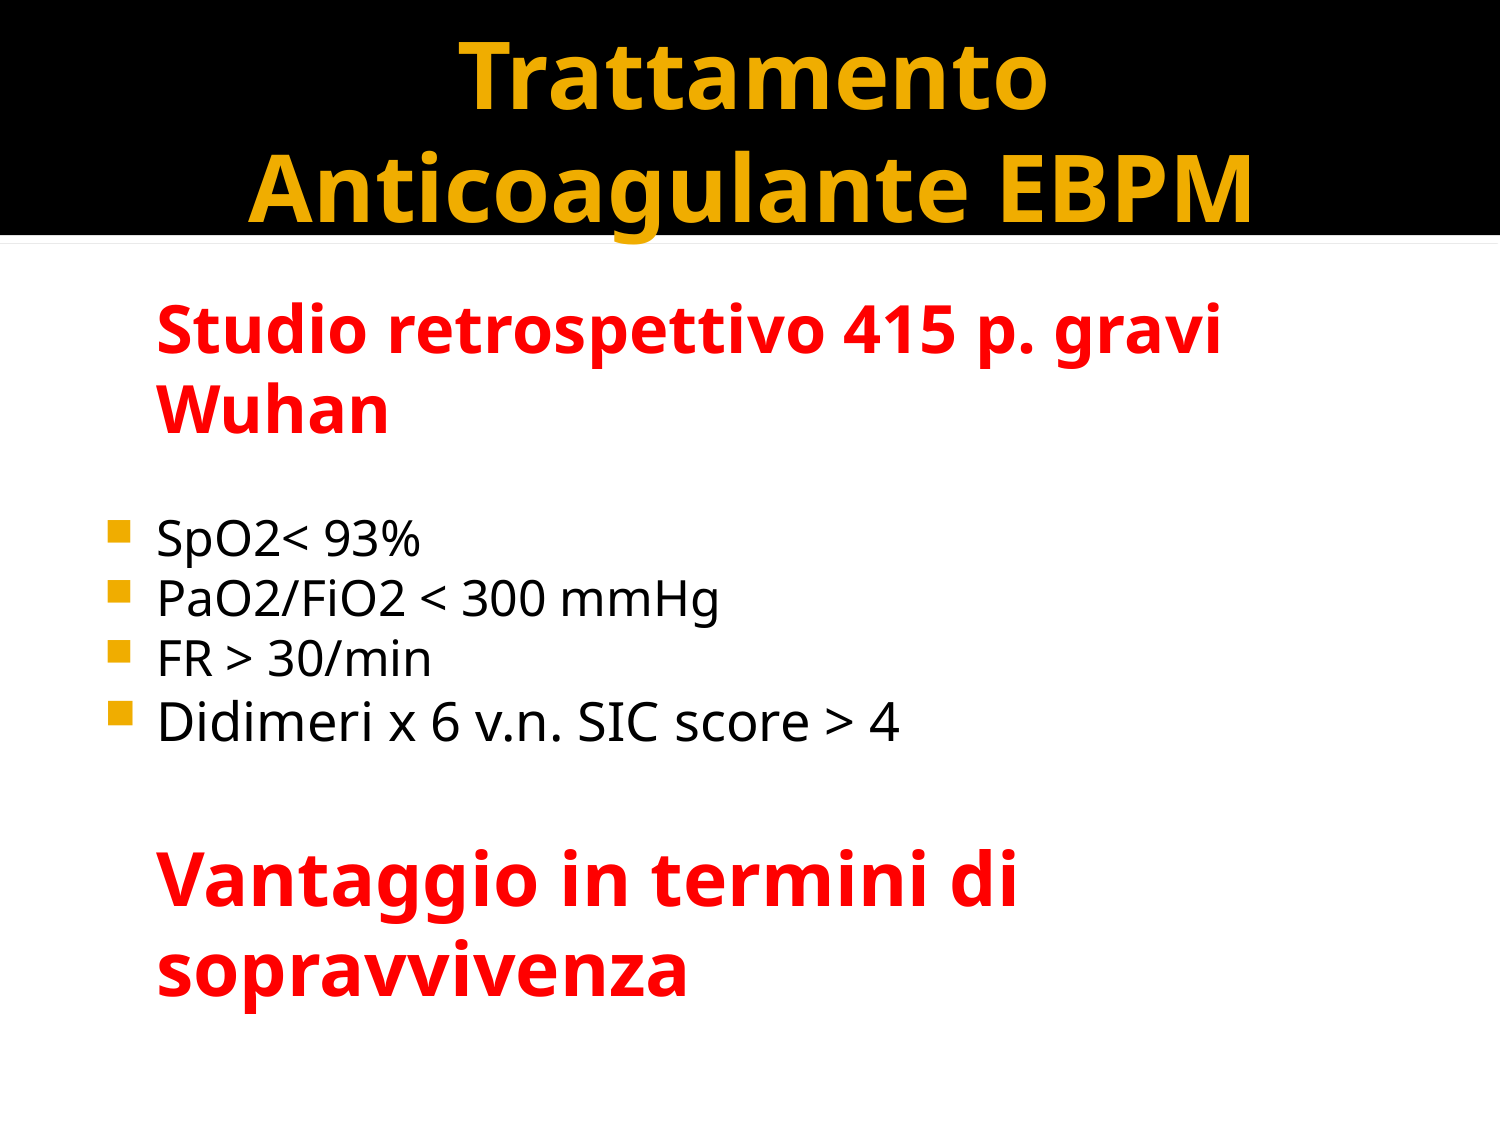

# Trattamento Anticoagulante EBPM
Studio retrospettivo 415 p. gravi Wuhan
SpO2< 93%
PaO2/FiO2 < 300 mmHg
FR > 30/min
Didimeri x 6 v.n. SIC score > 4
Vantaggio in termini di sopravvivenza